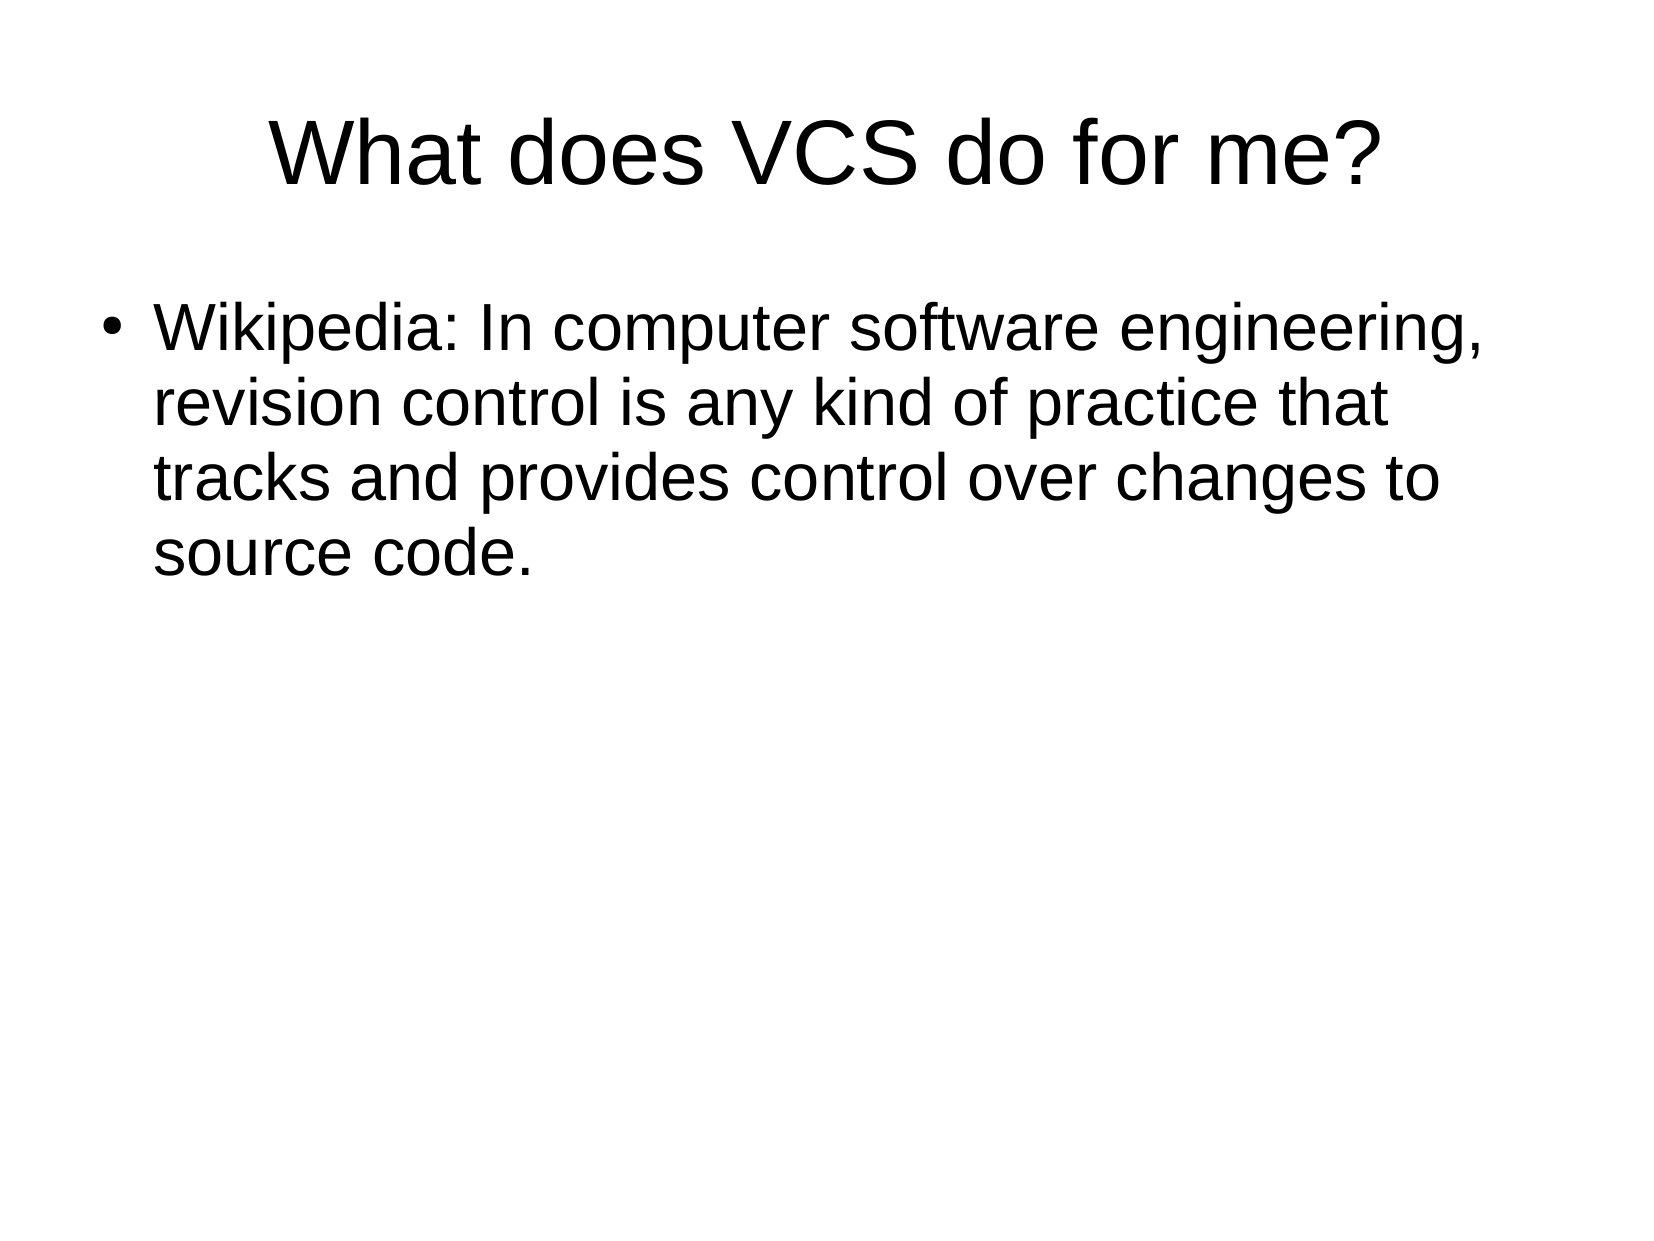

# What does VCS do for me?
Wikipedia: In computer software engineering, revision control is any kind of practice that tracks and provides control over changes to source code.